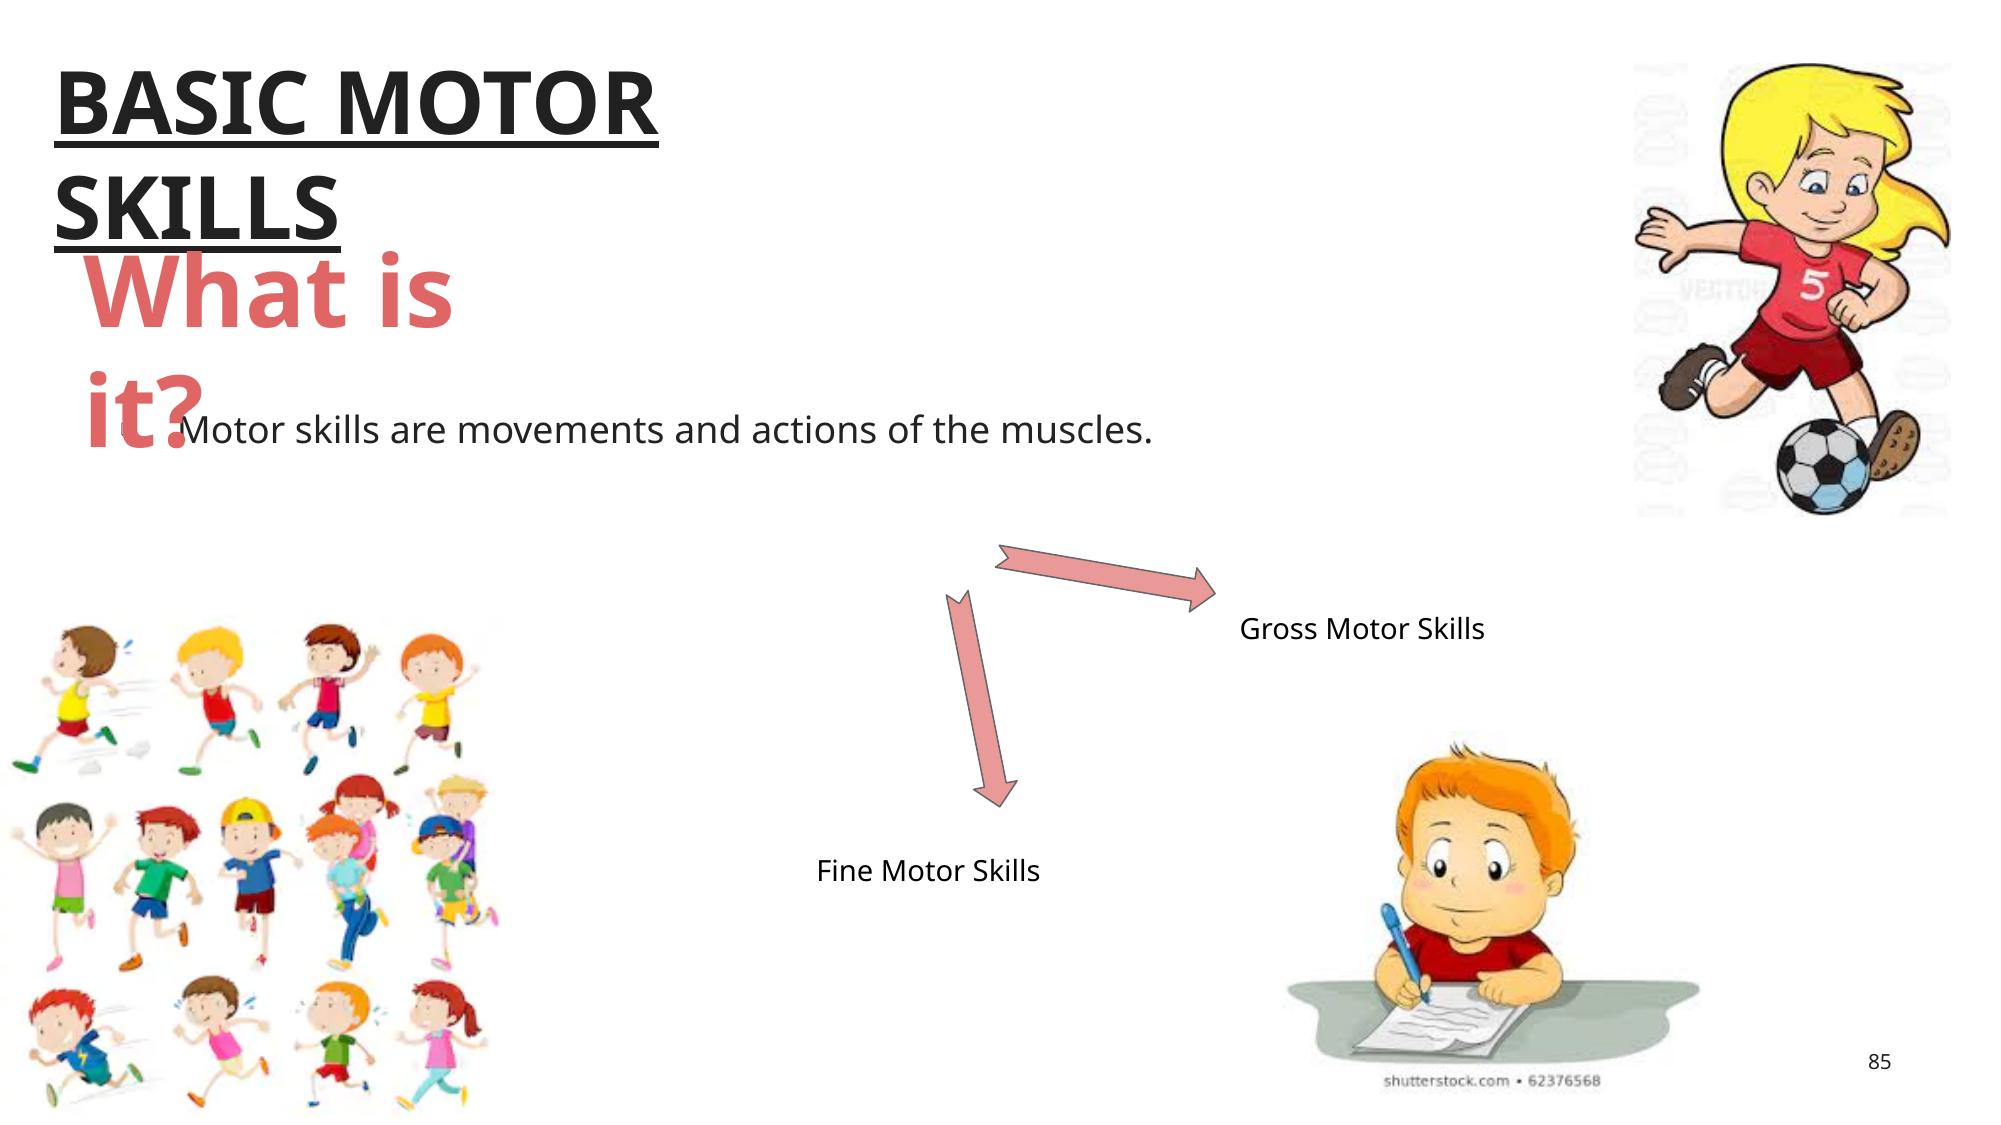

BASIC MOTOR SKILLS
What is it?
Motor skills are movements and actions of the muscles.
Gross Motor Skills
Fine Motor Skills